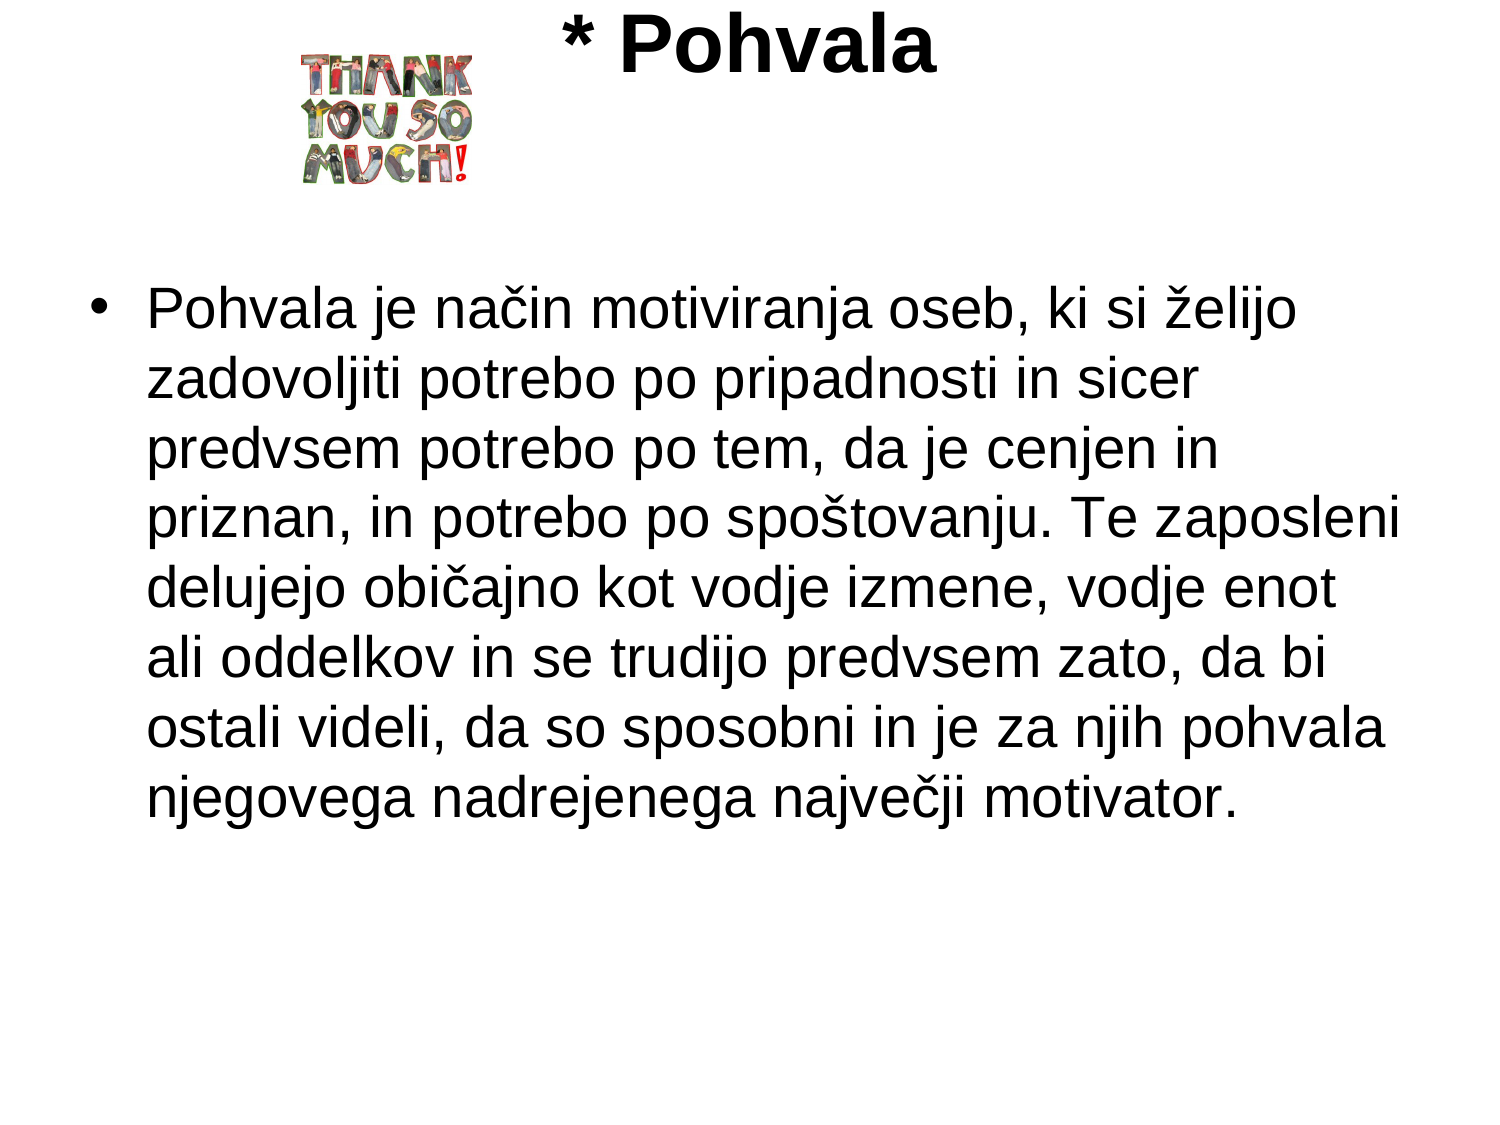

# * Pohvala
Pohvala je način motiviranja oseb, ki si želijo zadovoljiti potrebo po pripadnosti in sicer predvsem potrebo po tem, da je cenjen in priznan, in potrebo po spoštovanju. Te zaposleni delujejo običajno kot vodje izmene, vodje enot ali oddelkov in se trudijo predvsem zato, da bi ostali videli, da so sposobni in je za njih pohvala njegovega nadrejenega največji motivator.